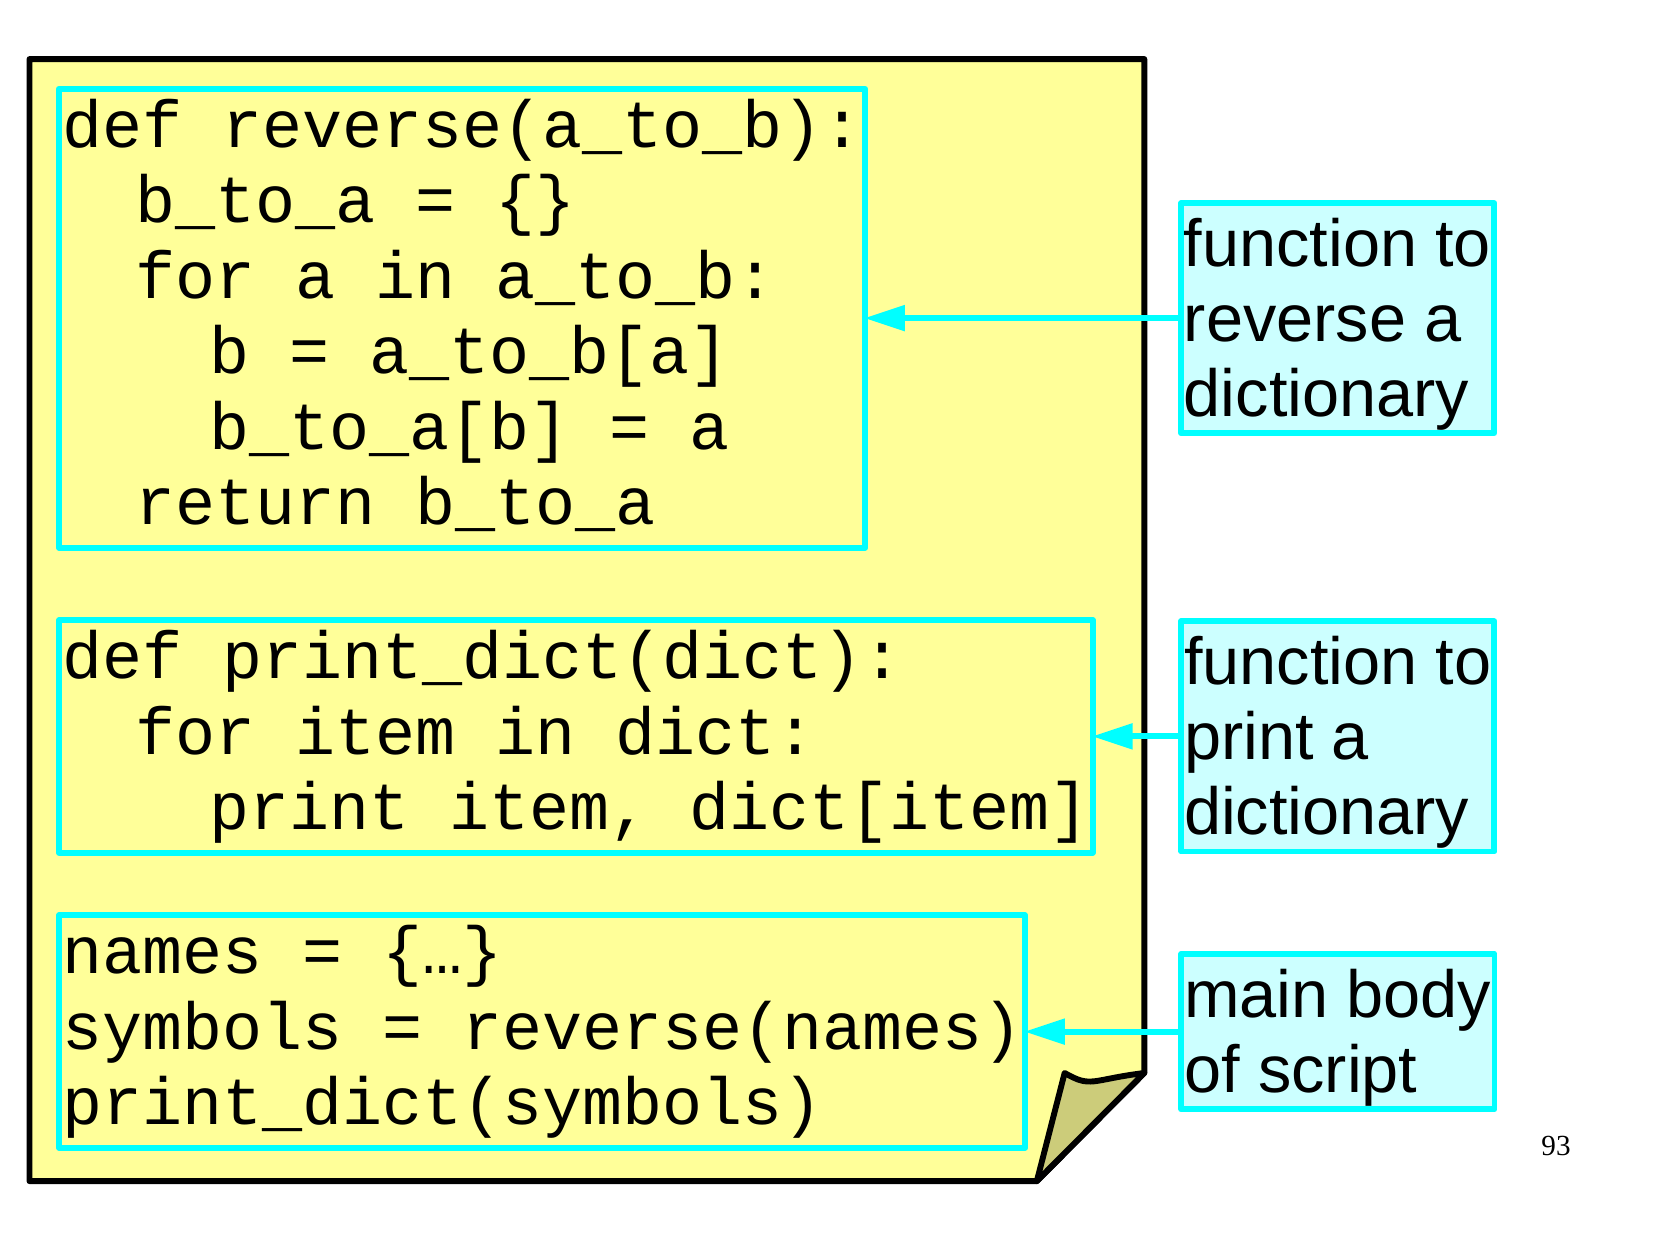

def reverse(a_to_b):
	b_to_a = {}
	for a in a_to_b:
		b = a_to_b[a]
		b_to_a[b] = a
	return b_to_a
function to
reverse a
dictionary
def print_dict(dict):
	for item in dict:
		print item, dict[item]
function to
print a
dictionary
names = {…}
symbols = reverse(names)
print_dict(symbols)
main body
of script
93